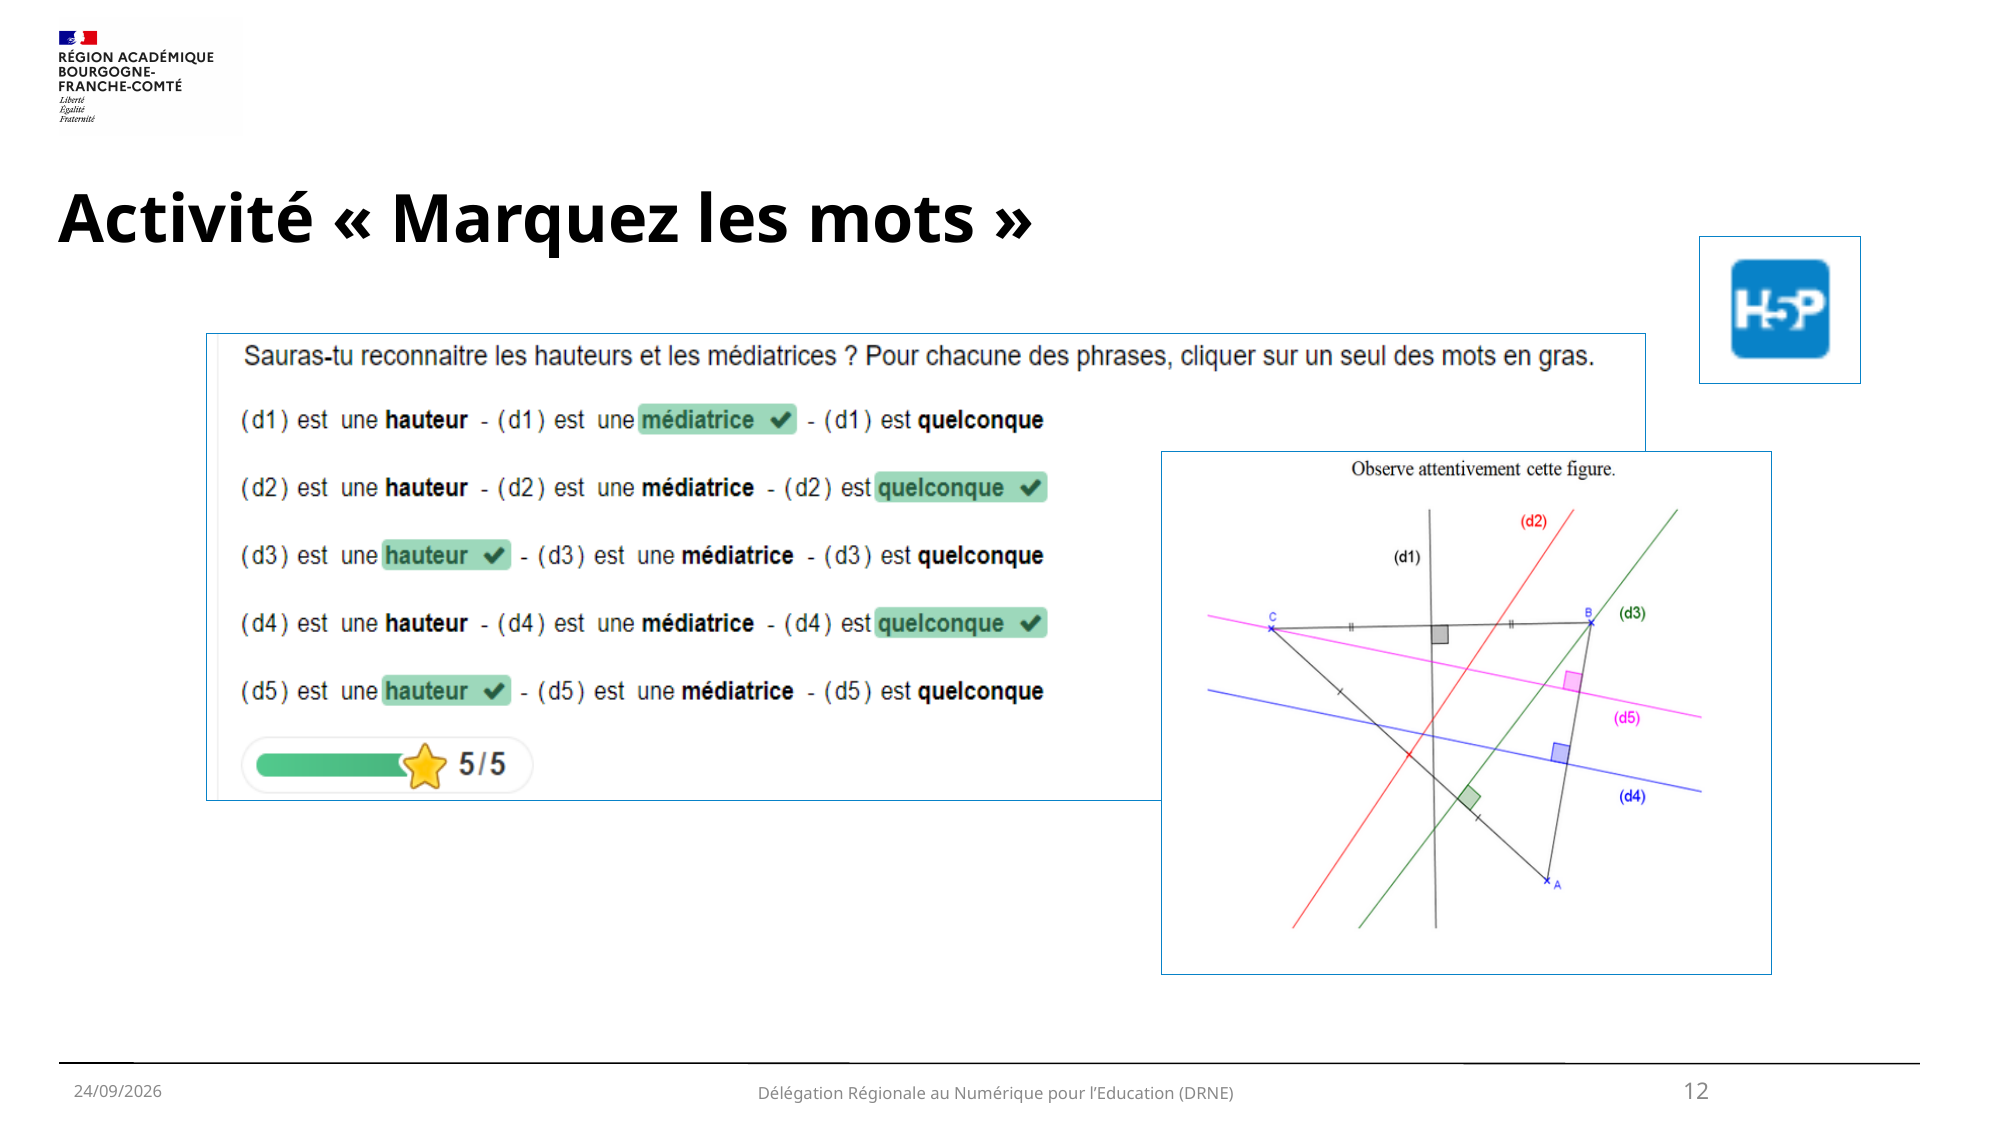

# Activité « Marquez les mots »
Délégation Régionale au Numérique pour l’Education (DRNE)